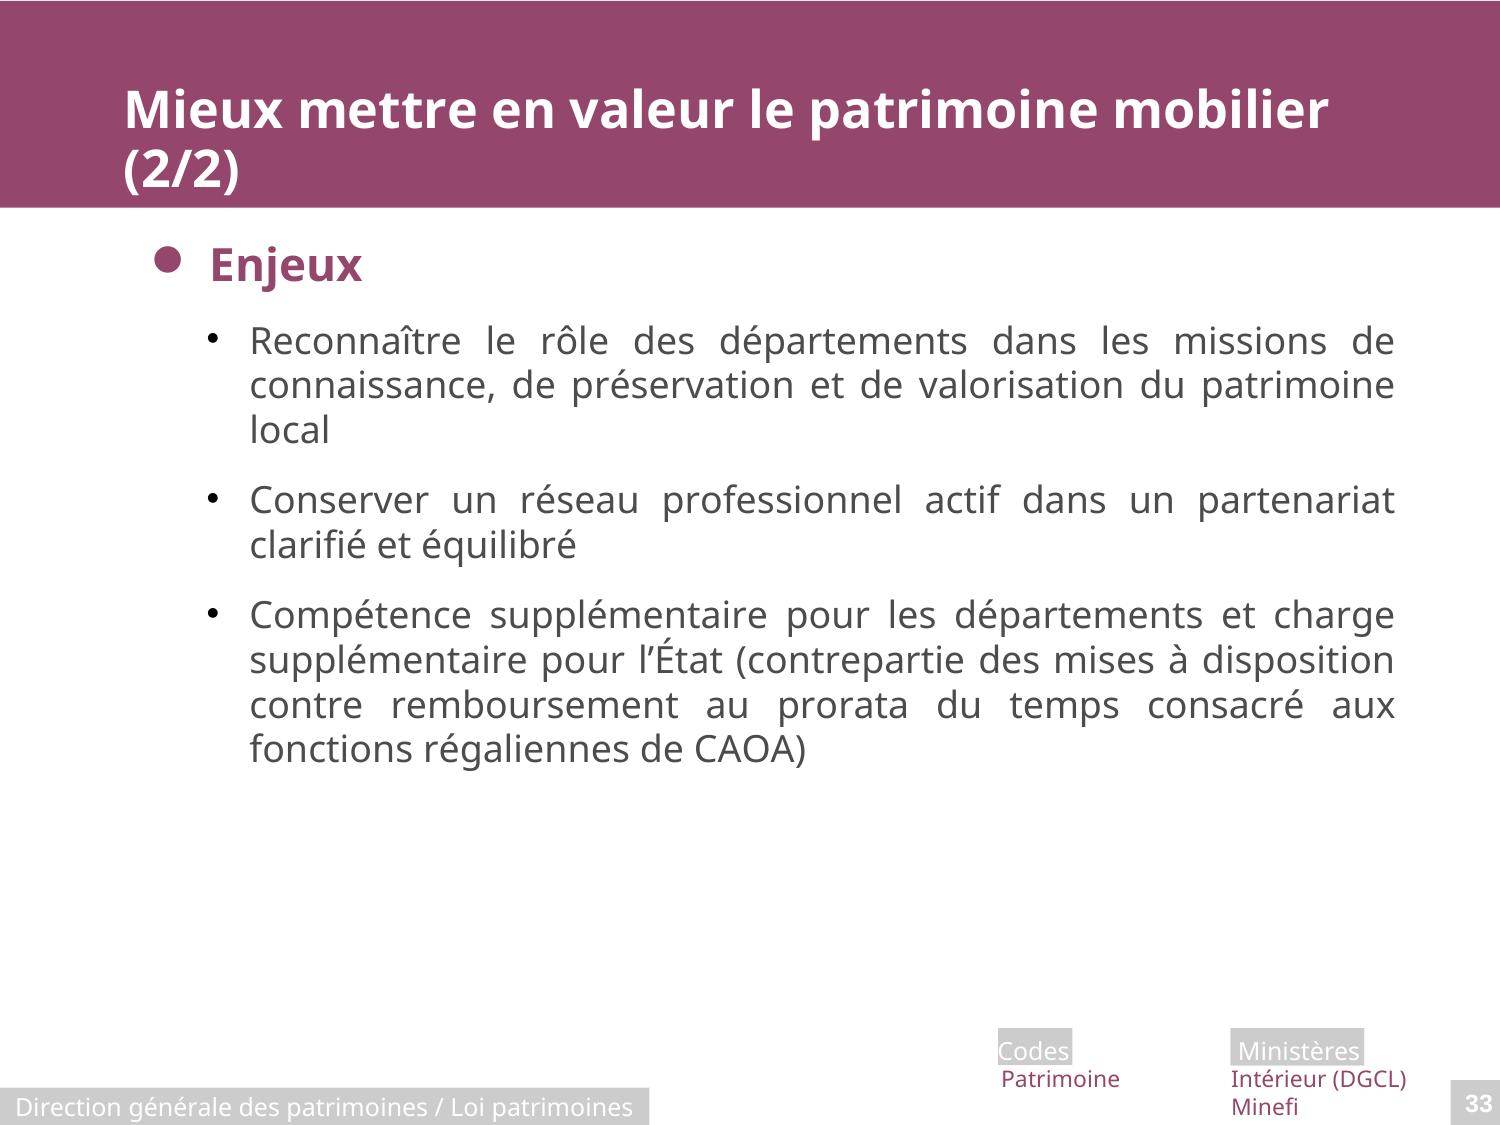

Mieux mettre en valeur le patrimoine mobilier (2/2)
# Enjeux
Reconnaître le rôle des départements dans les missions de connaissance, de préservation et de valorisation du patrimoine local
Conserver un réseau professionnel actif dans un partenariat clarifié et équilibré
Compétence supplémentaire pour les départements et charge supplémentaire pour l’État (contrepartie des mises à disposition contre remboursement au prorata du temps consacré aux fonctions régaliennes de CAOA)
Codes
Ministères
Ministères
Patrimoine
Intérieur (DGCL)
Minefi